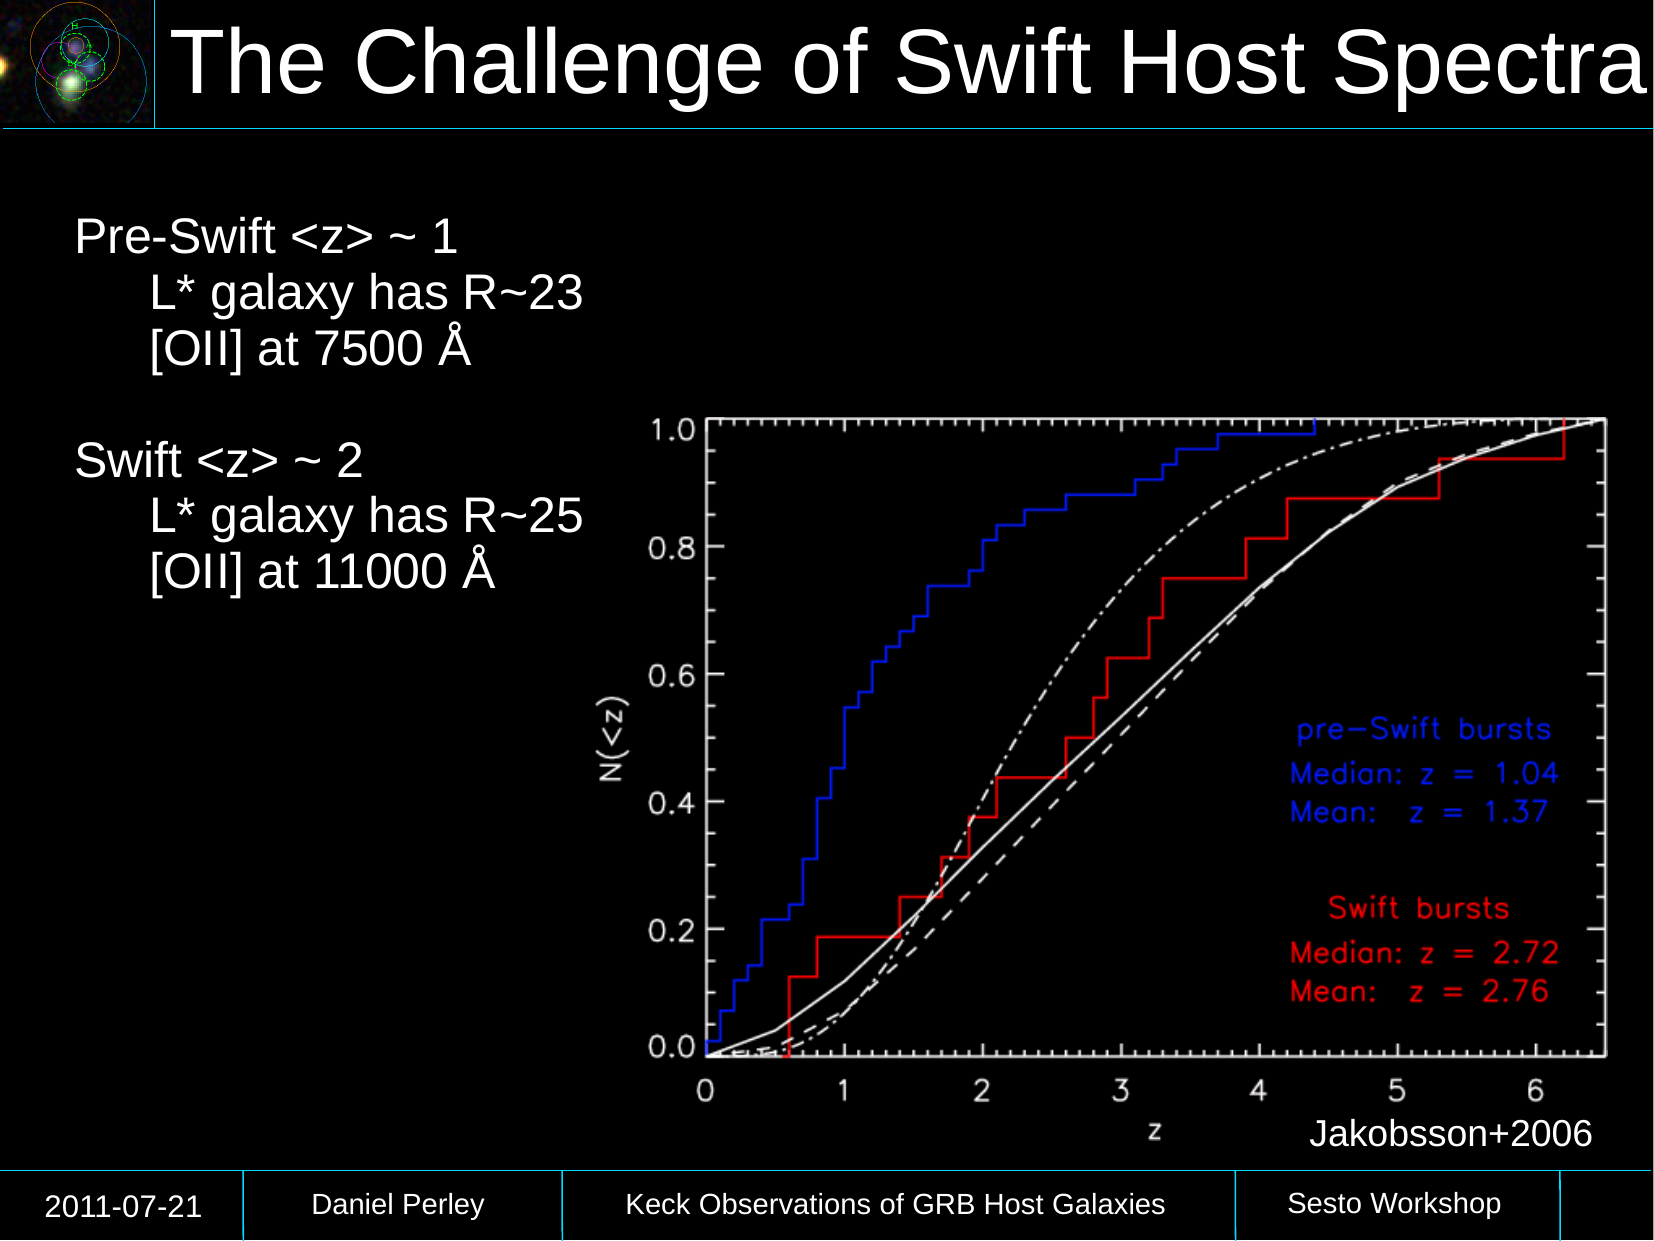

# The Challenge of Swift Host Spectra
Pre-Swift <z> ~ 1
	L* galaxy has R~23
	[OII] at 7500 Å
Swift <z> ~ 2
	L* galaxy has R~25
	[OII] at 11000 Å
Jakobsson+2006